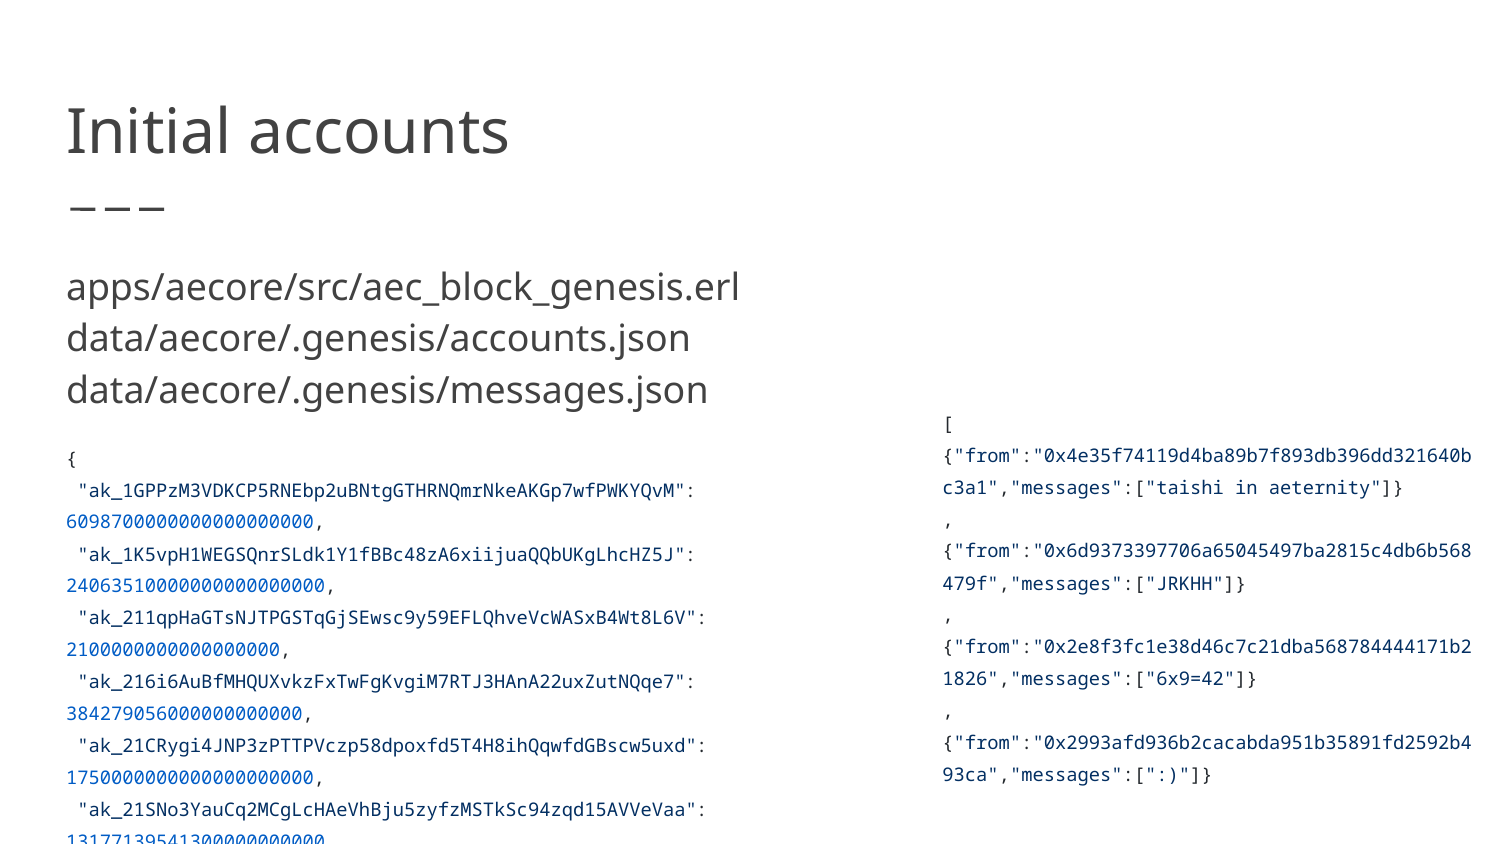

# Initial accounts
apps/aecore/src/aec_block_genesis.erl
data/aecore/.genesis/accounts.json
data/aecore/.genesis/messages.json
[
{"from":"0x4e35f74119d4ba89b7f893db396dd321640bc3a1","messages":["taishi in aeternity"]}
,{"from":"0x6d9373397706a65045497ba2815c4db6b568479f","messages":["JRKHH"]}
,{"from":"0x2e8f3fc1e38d46c7c21dba568784444171b21826","messages":["6x9=42"]}
,{"from":"0x2993afd936b2cacabda951b35891fd2592b493ca","messages":[":)"]}
{
 "ak_1GPPzM3VDKCP5RNEbp2uBNtgGTHRNQmrNkeAKGp7wfPWKYQvM": 6098700000000000000000,
 "ak_1K5vpH1WEGSQnrSLdk1Y1fBBc48zA6xiijuaQQbUKgLhcHZ5J": 24063510000000000000000,
 "ak_211qpHaGTsNJTPGSTqGjSEwsc9y59EFLQhveVcWASxB4Wt8L6V": 2100000000000000000,
 "ak_216i6AuBfMHQUXvkzFxTwFgKvgiM7RTJ3HAnA22uxZutNQqe7": 384279056000000000000,
 "ak_21CRygi4JNP3zPTTPVczp58dpoxfd5T4H8ihQqwfdGBscw5uxd": 1750000000000000000000,
 "ak_21SNo3YauCq2MCgLcHAeVhBju5zyfzMSTkSc94zqd15AVVeVaa": 13177139541300000000000,
 "ak_21bCwkU3c9CsM2CmJUtkFbmgZM2MsWZDDprUJDXUAYjytjce65": 1000000000000000000,
 "ak_21fQWLjY8fW7qx5yjFJt83w8D5Wci3v2fFsn8o91RQofnw1kJ3": 62536340215200000000000,
 "ak_21sfKckpk3EgRtRJpBFFv8UF9QuDjC1fvbWzoAnmoBNuo2SUtH": 28000000000000000000000,
 "ak_22AQKxLPJHi7AWZZ1gaqTUcb5CJ3UjnLp7MS52aTqnSjZcaeWP": 779544745868412825000,